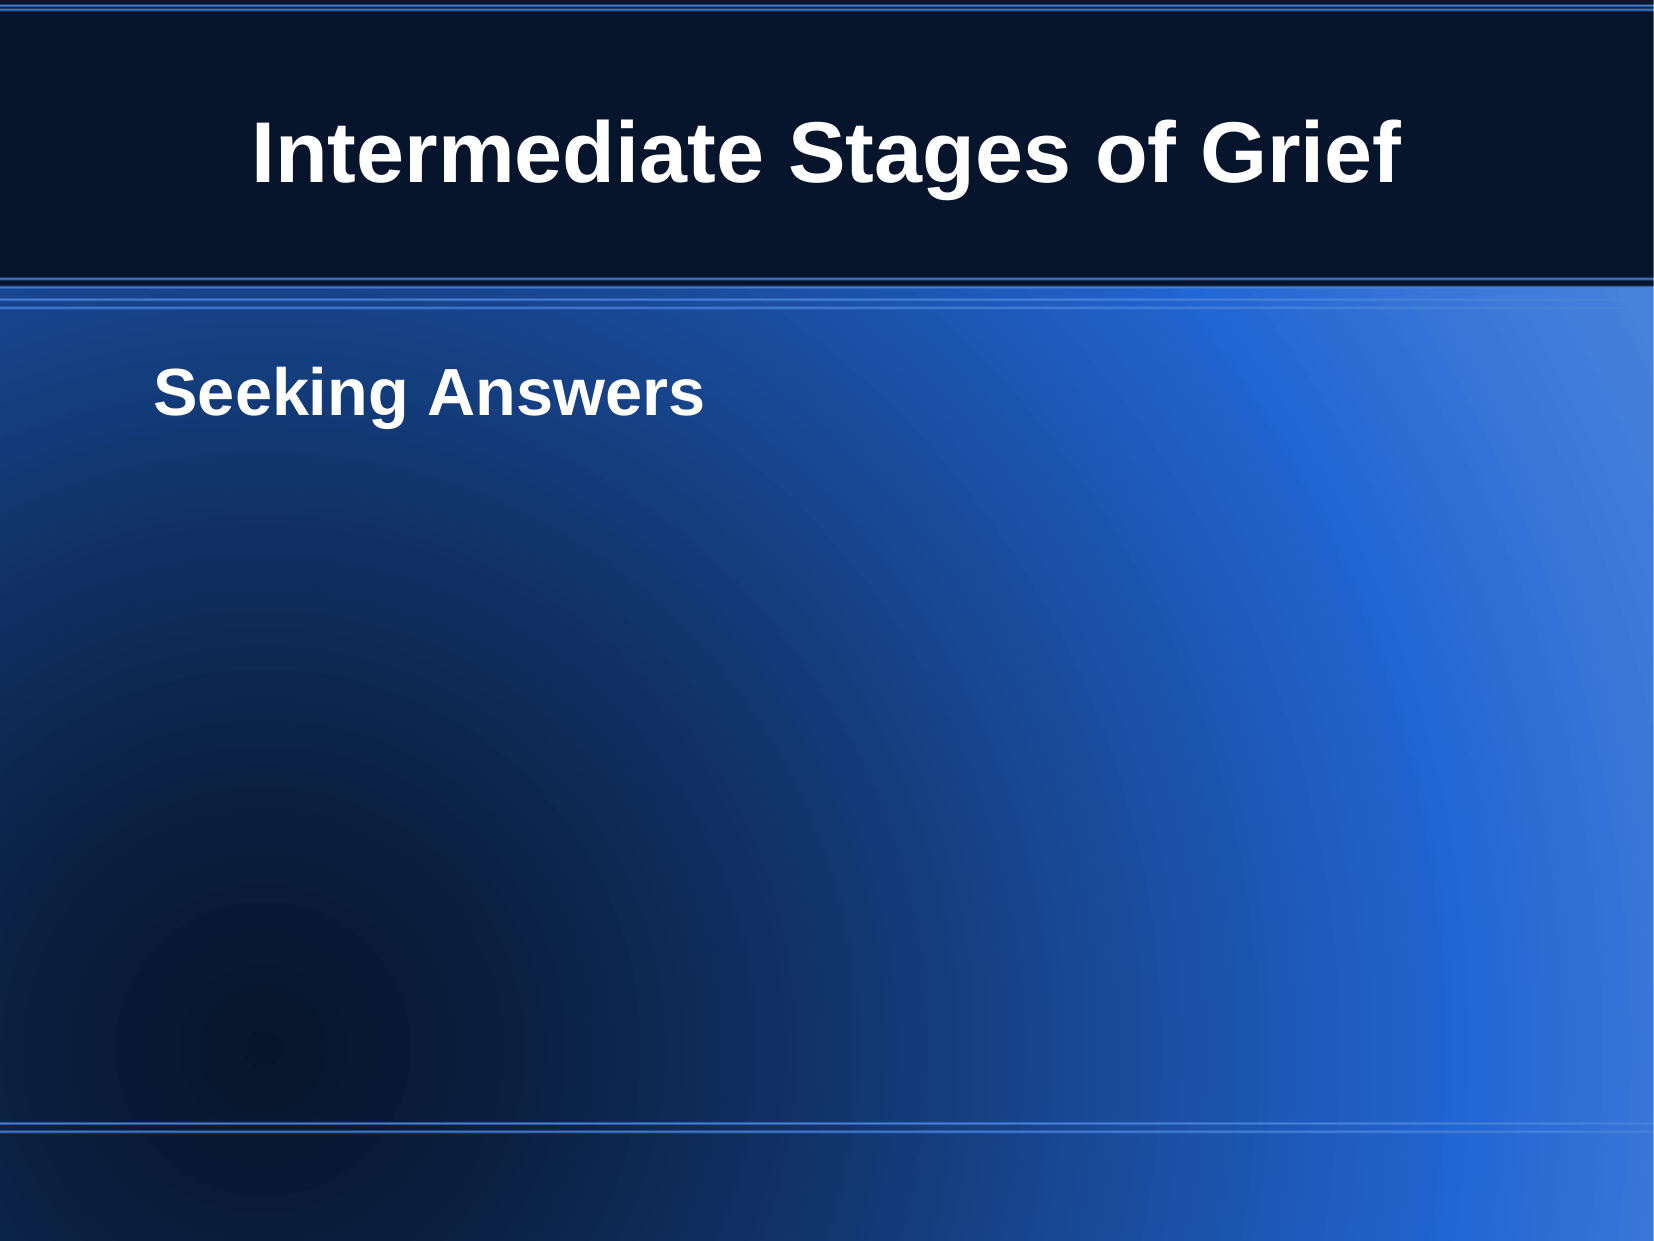

# Intermediate Stages of Grief
Seeking Answers